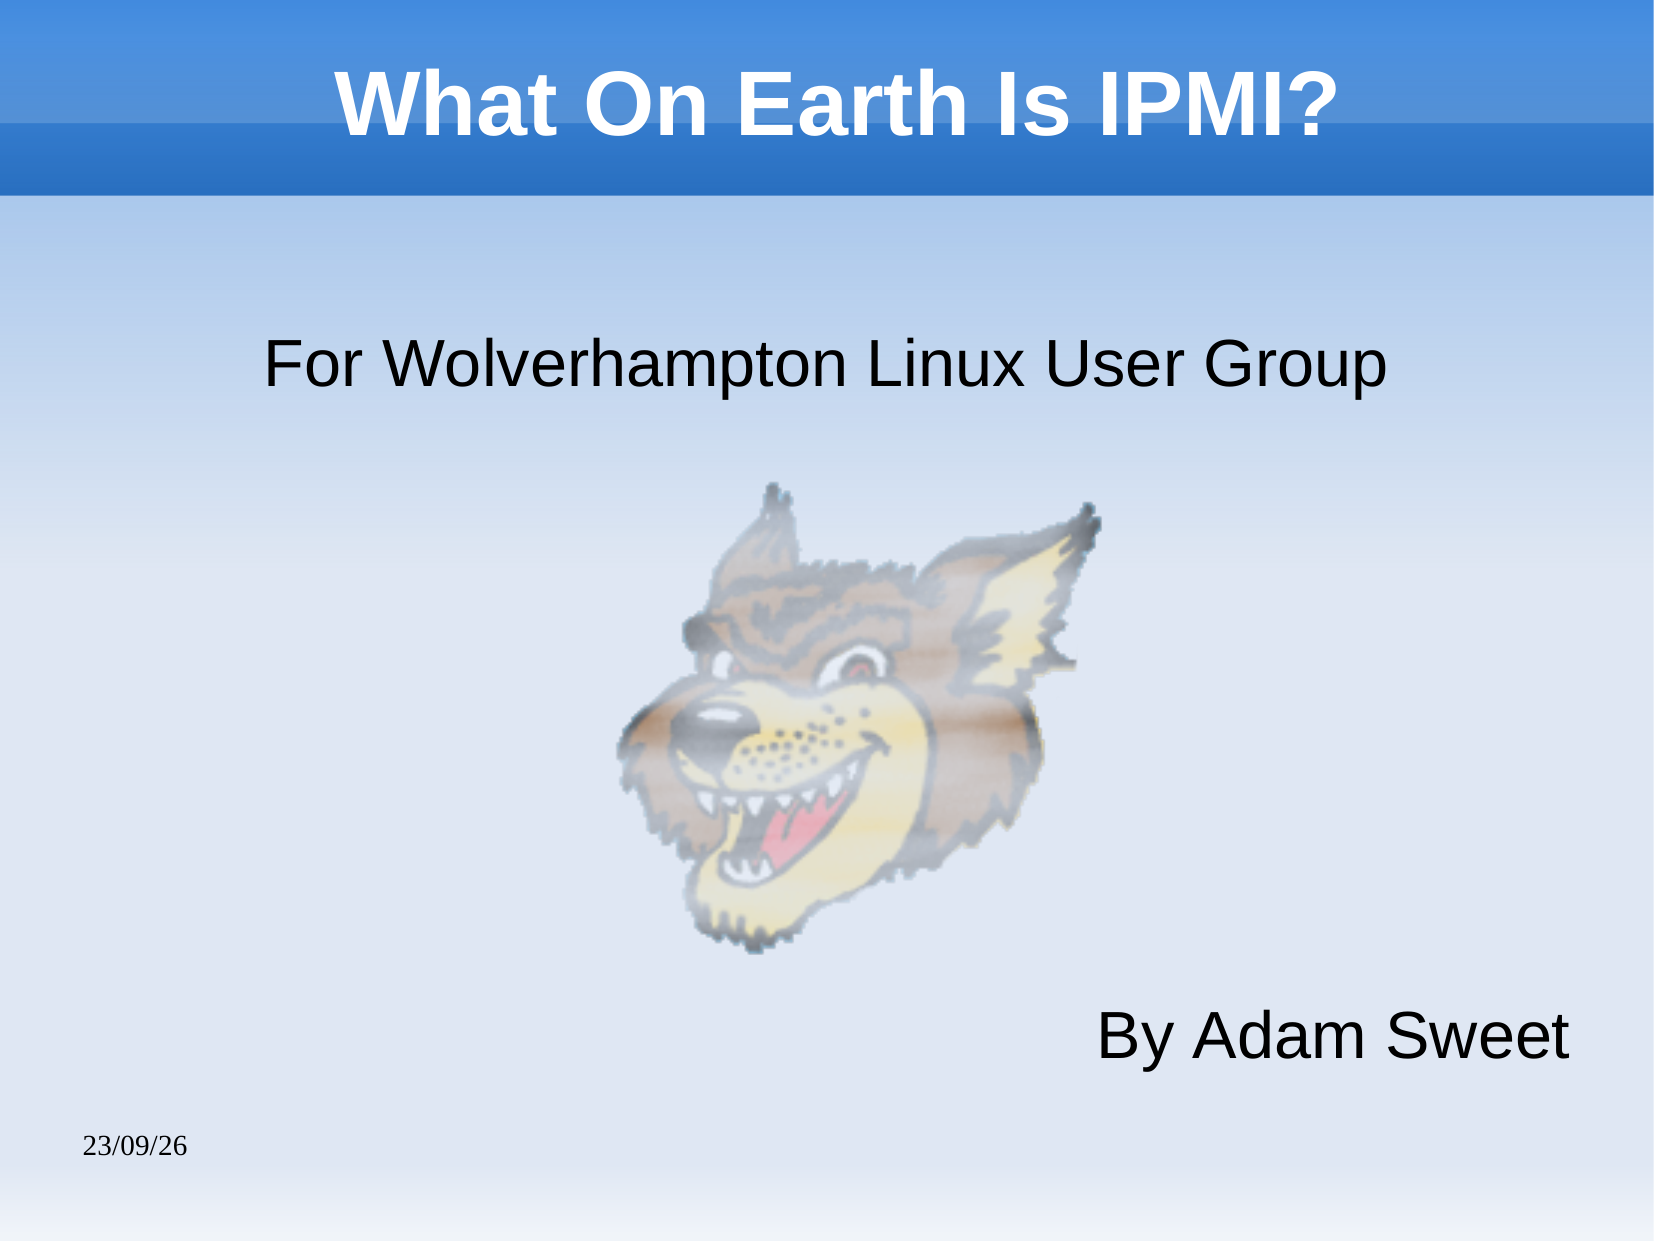

# What On Earth Is IPMI?
For Wolverhampton Linux User Group
By Adam Sweet